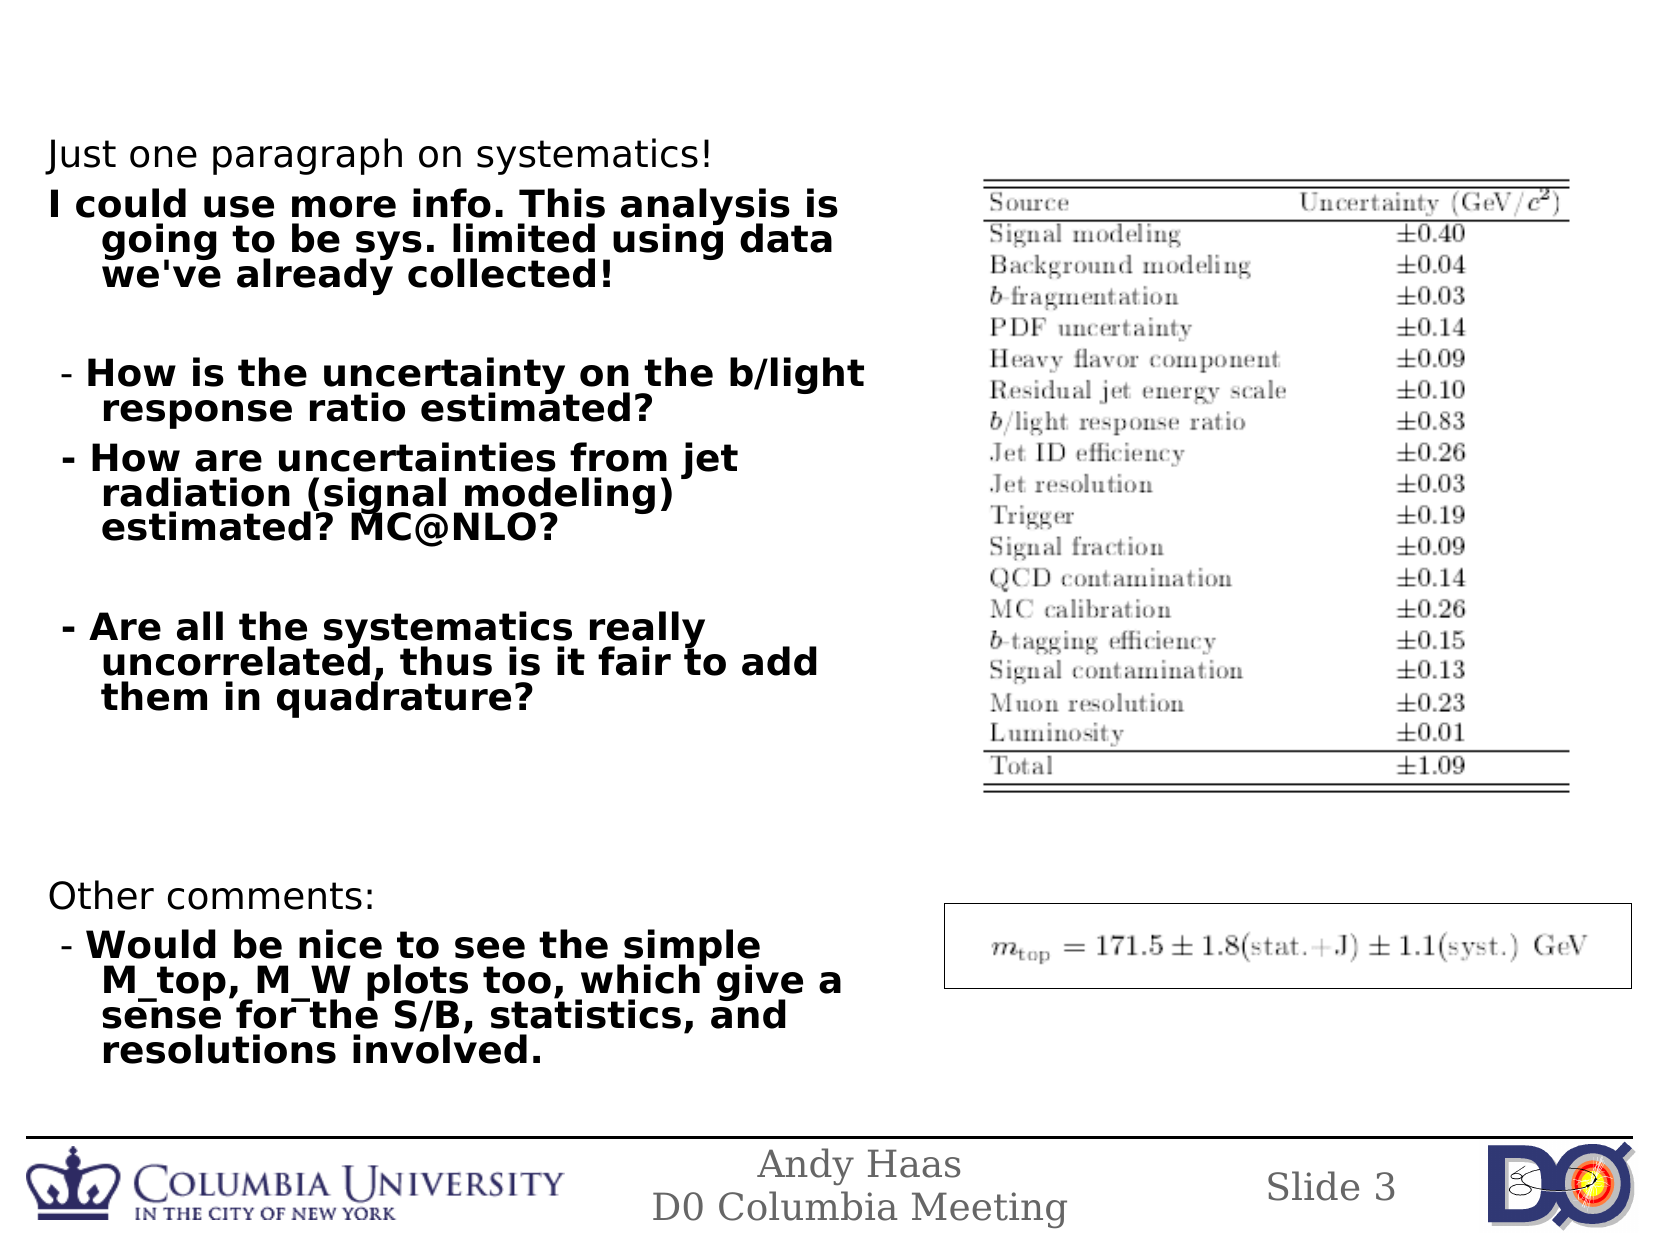

# Just one paragraph on systematics!
I could use more info. This analysis is going to be sys. limited using data we've already collected!
 - How is the uncertainty on the b/light response ratio estimated?
 - How are uncertainties from jet radiation (signal modeling) estimated? MC@NLO?
 - Are all the systematics really uncorrelated, thus is it fair to add them in quadrature?
Other comments:
 - Would be nice to see the simple M_top, M_W plots too, which give a sense for the S/B, statistics, and resolutions involved.